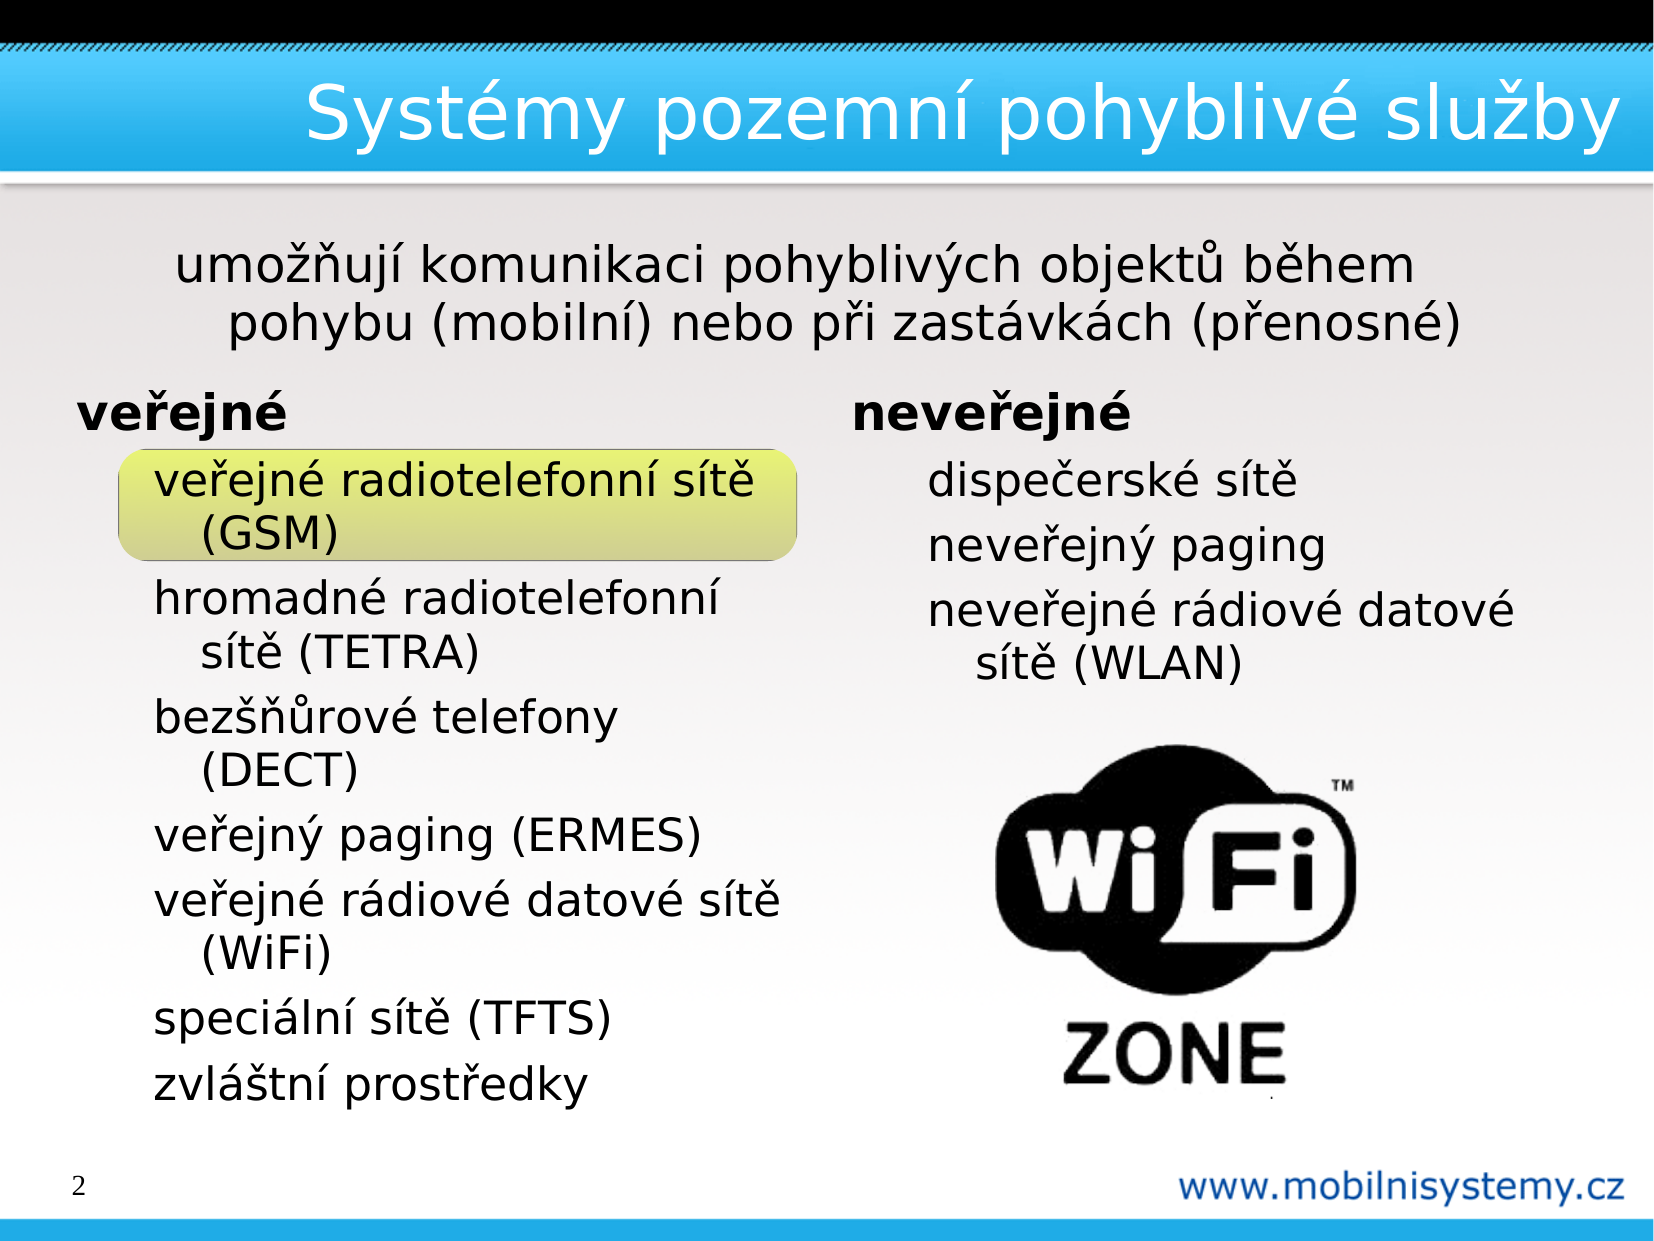

# Systémy pozemní pohyblivé služby
umožňují komunikaci pohyblivých objektů během pohybu (mobilní) nebo při zastávkách (přenosné)
veřejné
veřejné radiotelefonní sítě (GSM)
hromadné radiotelefonní sítě (TETRA)
bezšňůrové telefony (DECT)
veřejný paging (ERMES)
veřejné rádiové datové sítě (WiFi)
speciální sítě (TFTS)
zvláštní prostředky
neveřejné
dispečerské sítě
neveřejný paging
neveřejné rádiové datové sítě (WLAN)
2